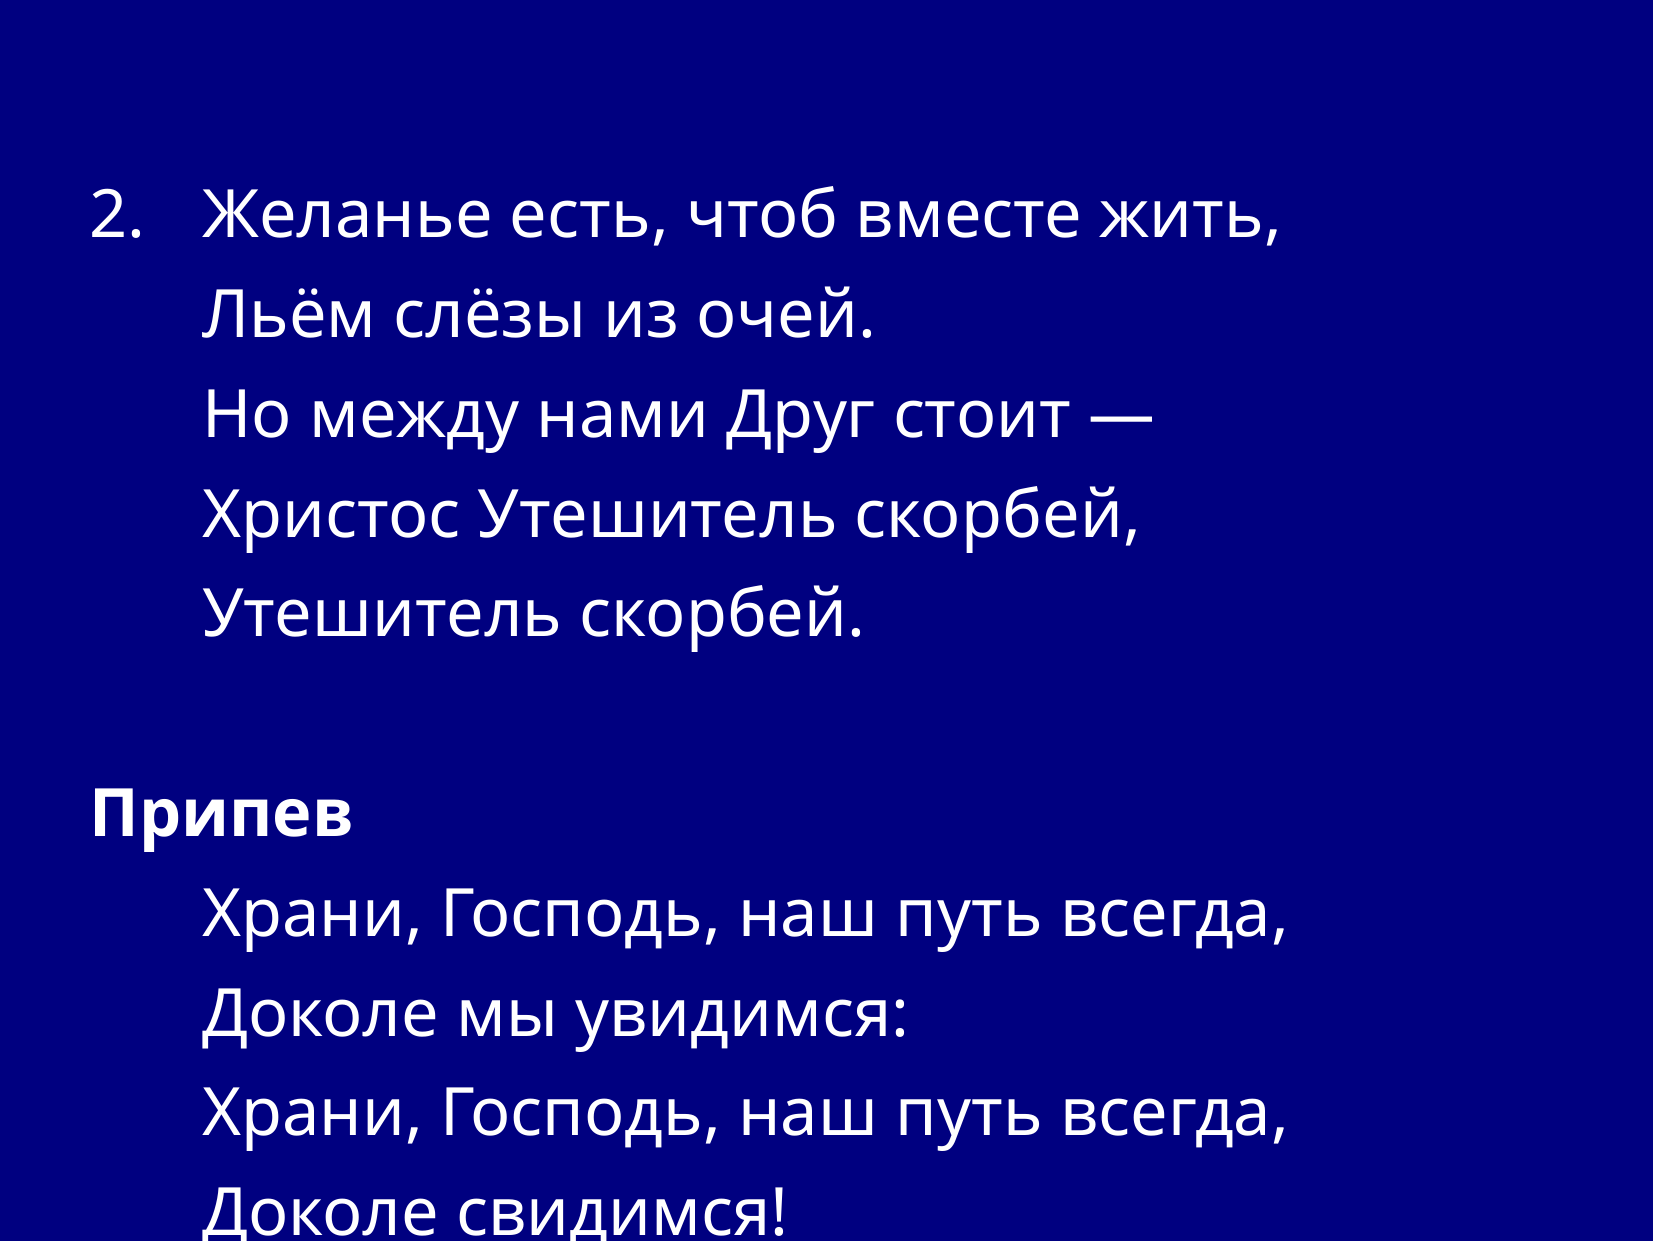

2.	Желанье есть, чтоб вместе жить,
	Льём слёзы из очей.
	Но между нами Друг стоит —
	Христос Утешитель скорбей,
	Утешитель скорбей.
Припев
	Храни, Господь, наш путь всегда,
	Доколе мы увидимся:
	Храни, Господь, наш путь всегда,
	Доколе свидимся!